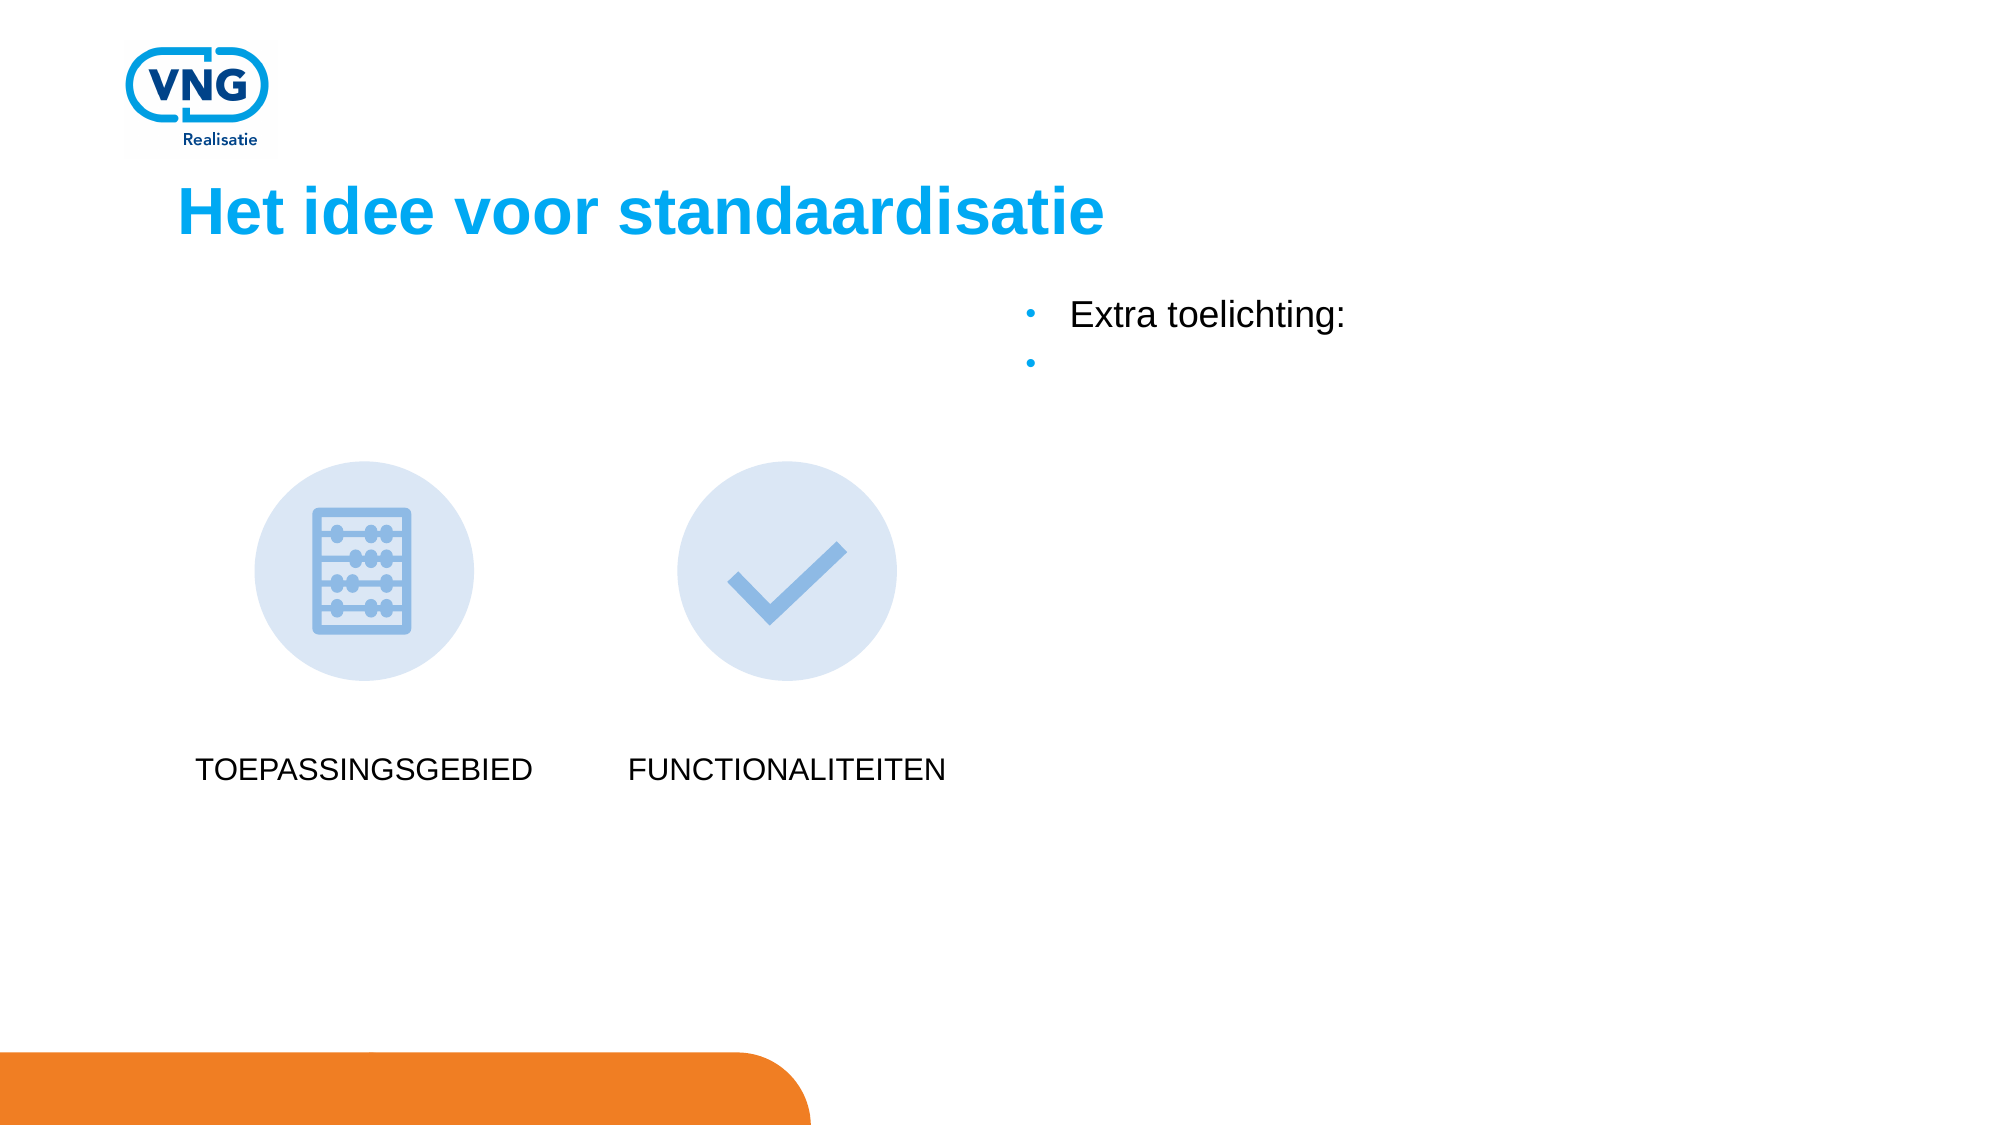

# Het idee voor standaardisatie
Extra toelichting:
Toepassingsgebied
Functionaliteiten